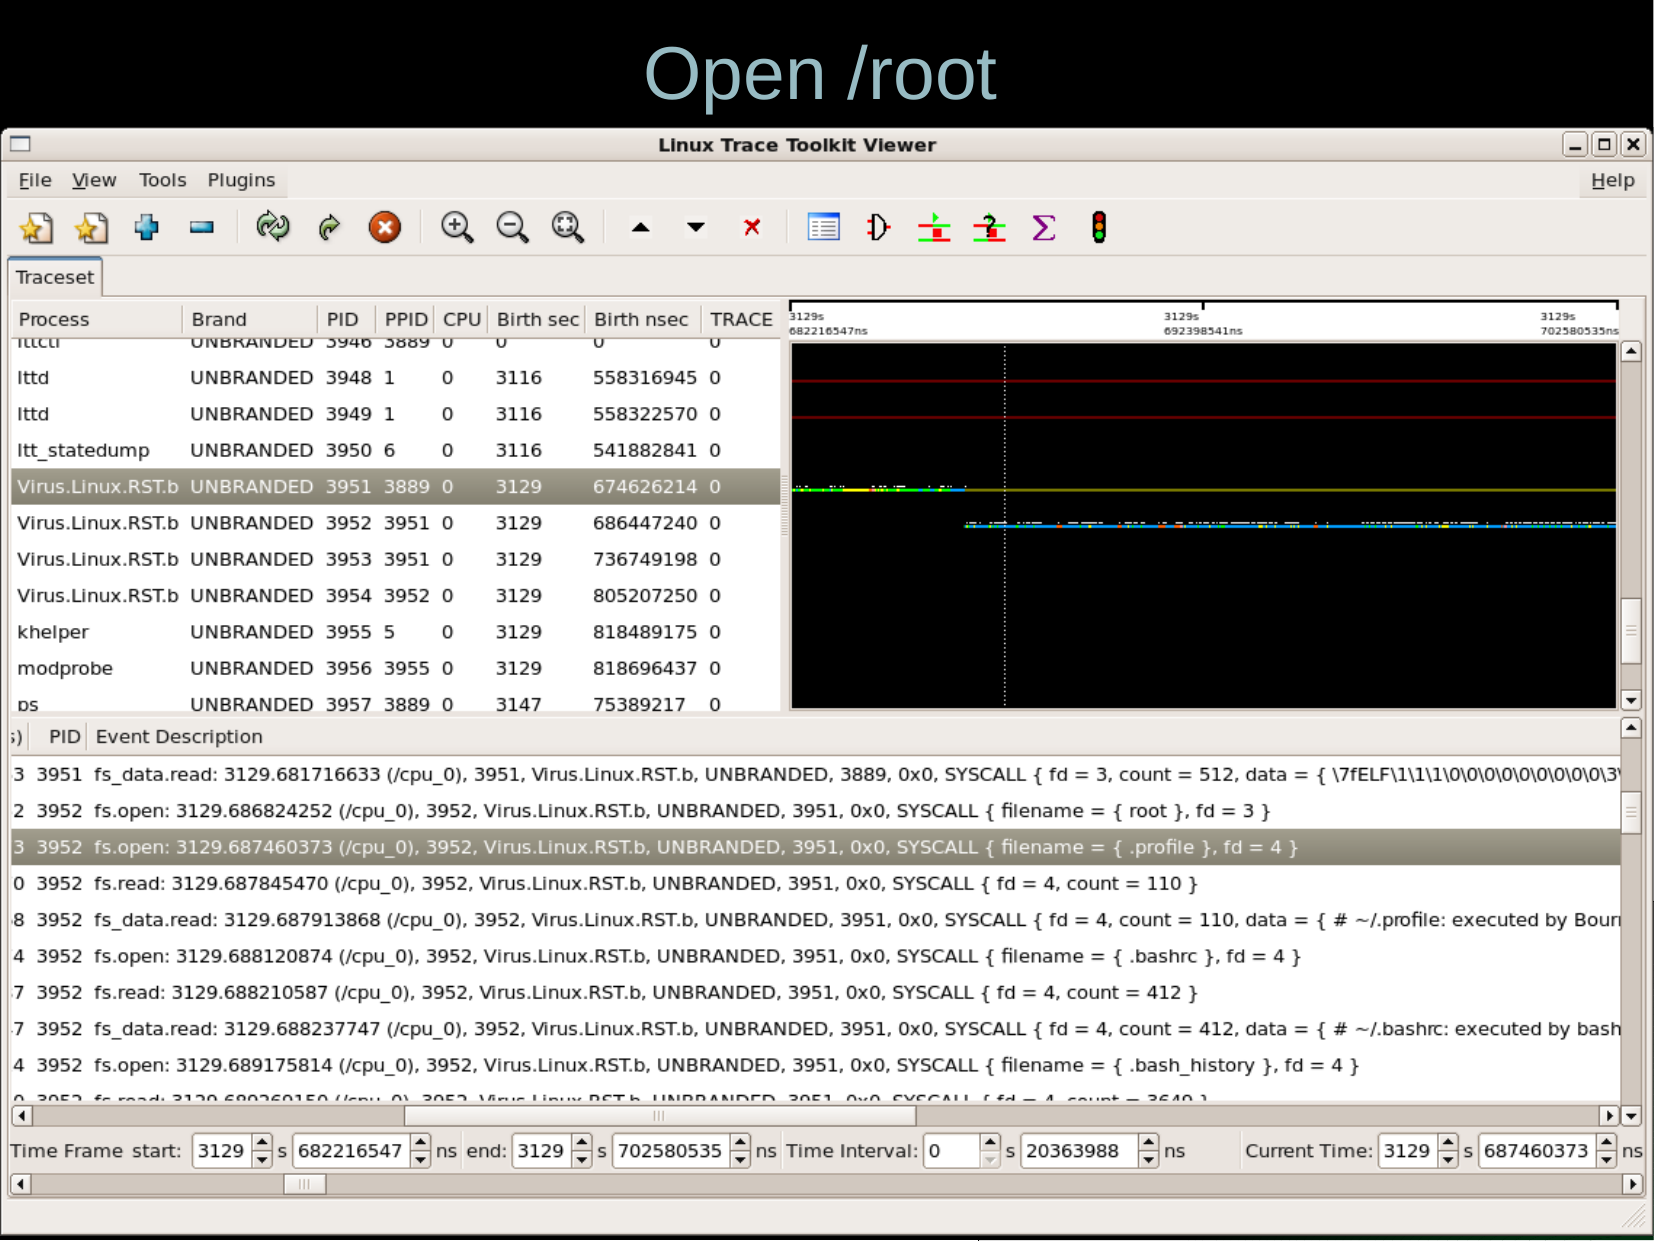

# Open /root
Mathieu Desnoyers, Recon 2006
26